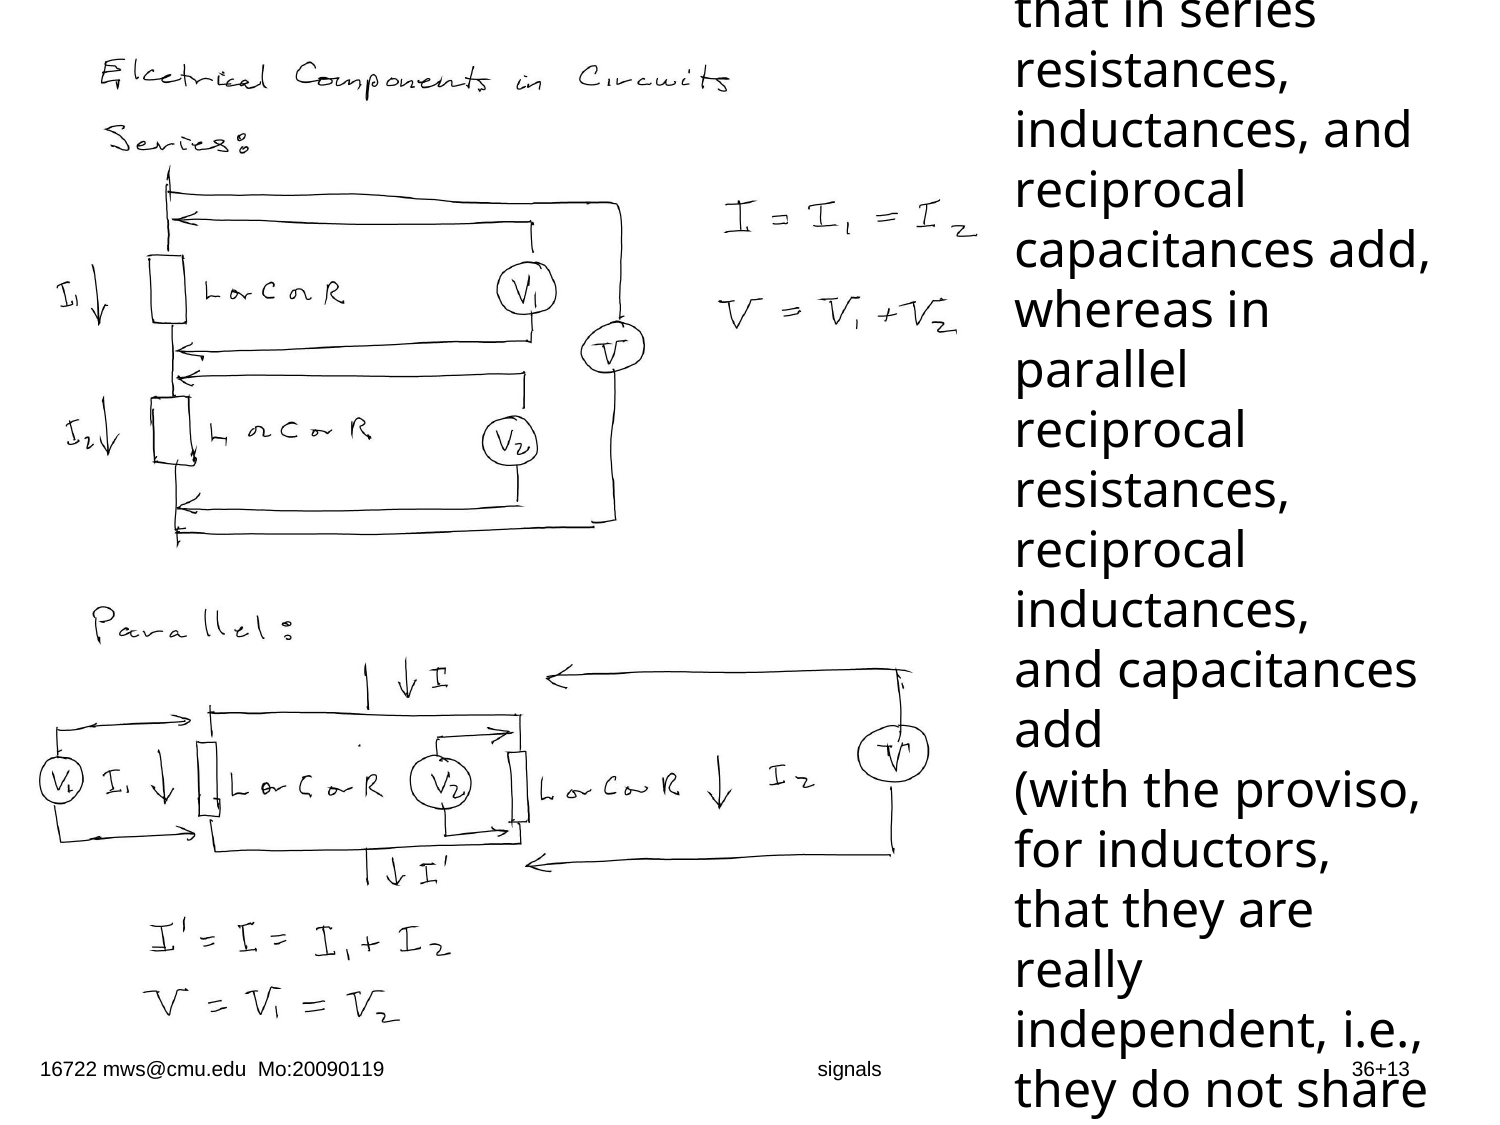

From which you should be able to
convince yourself
that in series resistances, inductances, and reciprocal capacitances add,
whereas in parallel
reciprocal resistances,
reciprocal inductances,
and capacitances add
(with the proviso, for inductors, that they are really independent, i.e.,
they do not share each others magnetic fields)
16722 mws@cmu.edu Mo:20090119
signals
13